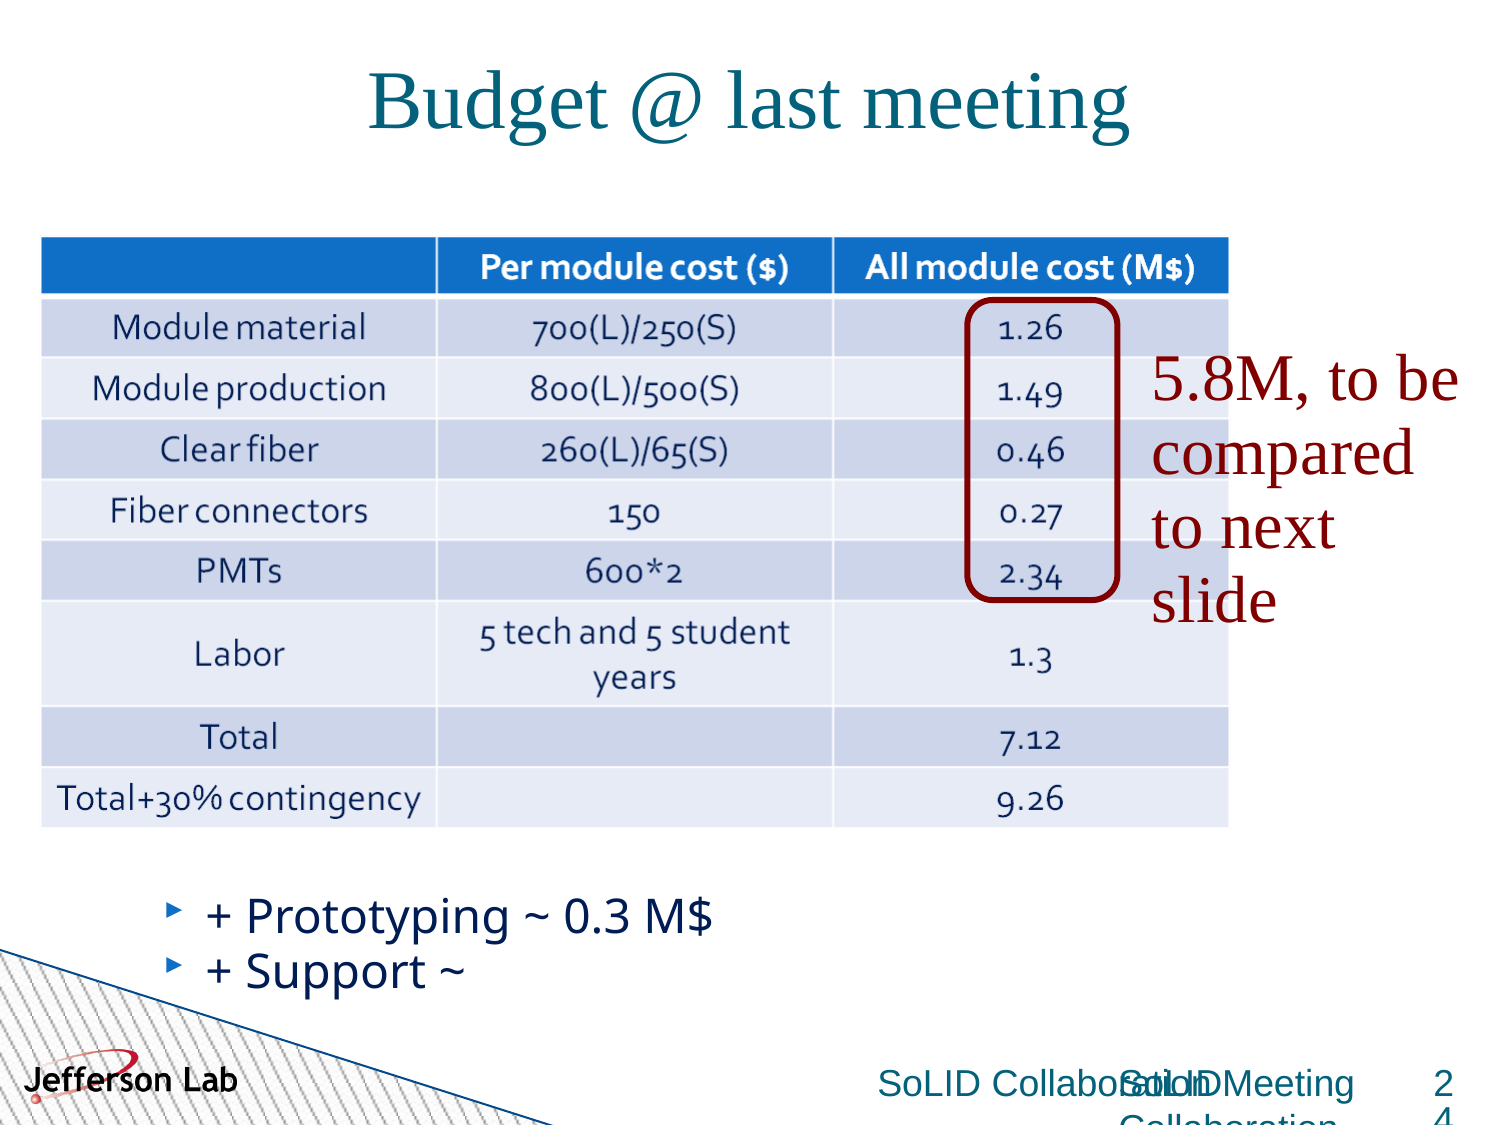

Budget @ last meeting
5.8M, to be compared to next slide
# + Prototyping ~ 0.3 M$
+ Support ~
SoLID Collaboration Meeting